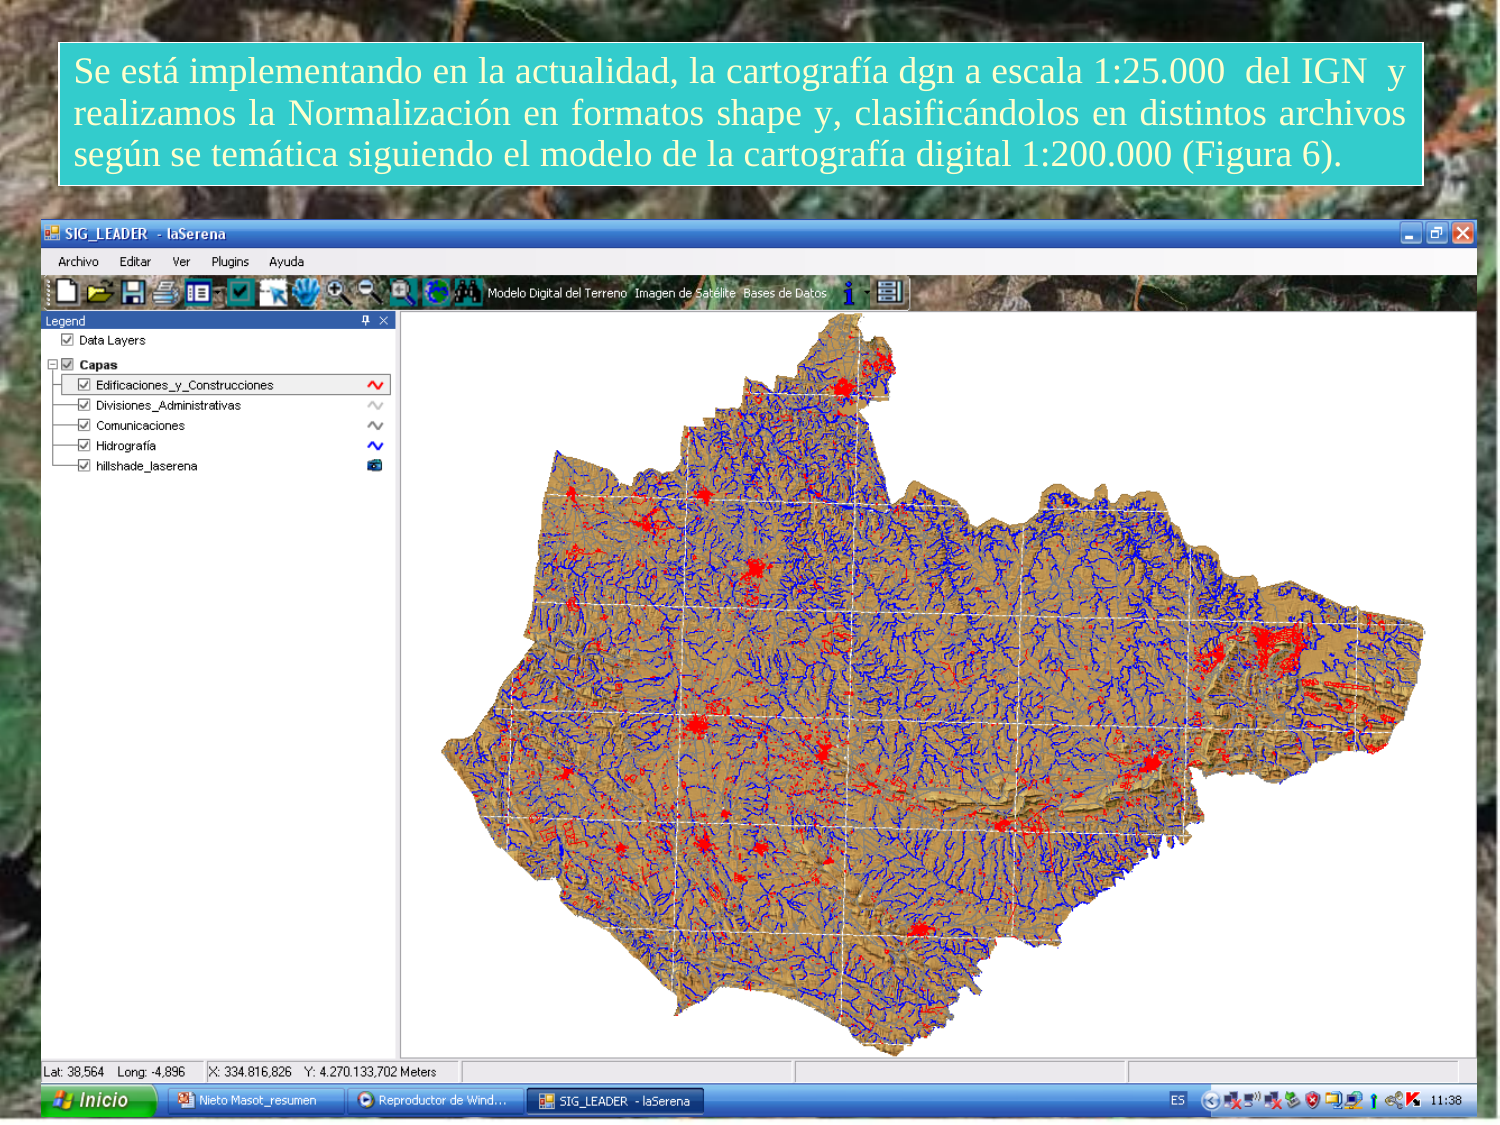

# Se está implementando en la actualidad, la cartografía dgn a escala 1:25.000 del IGN y realizamos la Normalización en formatos shape y, clasificándolos en distintos archivos según se temática siguiendo el modelo de la cartografía digital 1:200.000 (Figura 6).